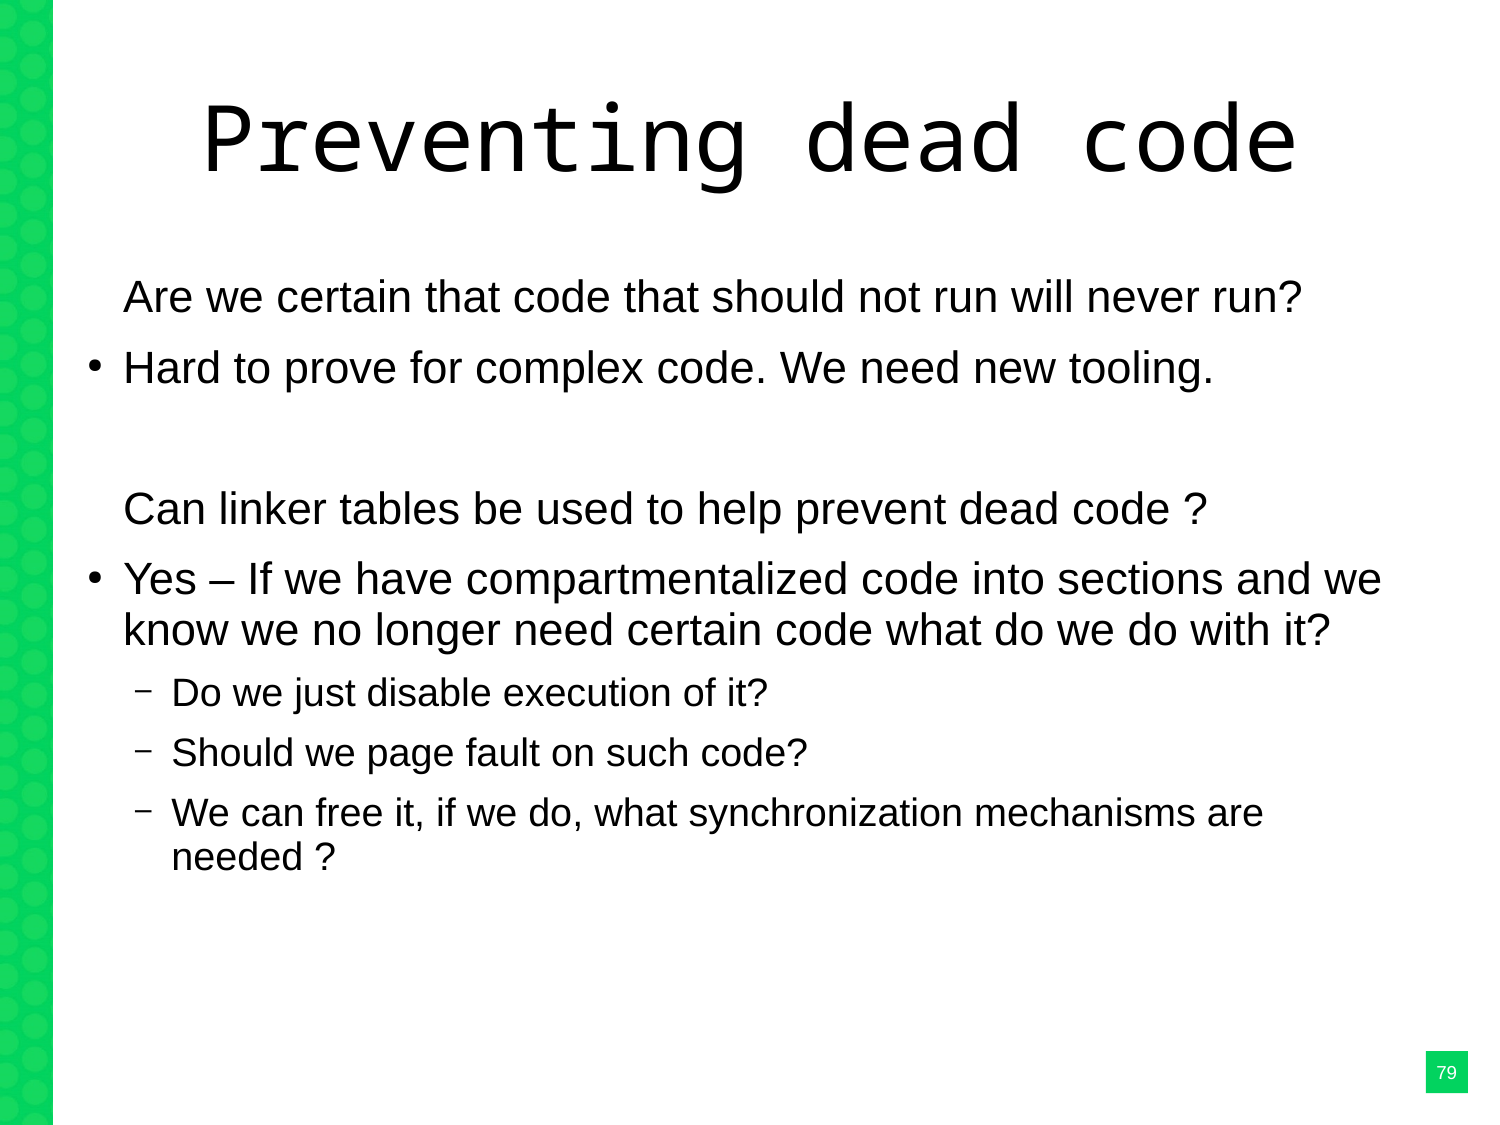

# Preventing dead code
Are we certain that code that should not run will never run?
Hard to prove for complex code. We need new tooling.
Can linker tables be used to help prevent dead code ?
Yes – If we have compartmentalized code into sections and we know we no longer need certain code what do we do with it?
Do we just disable execution of it?
Should we page fault on such code?
We can free it, if we do, what synchronization mechanisms are needed ?